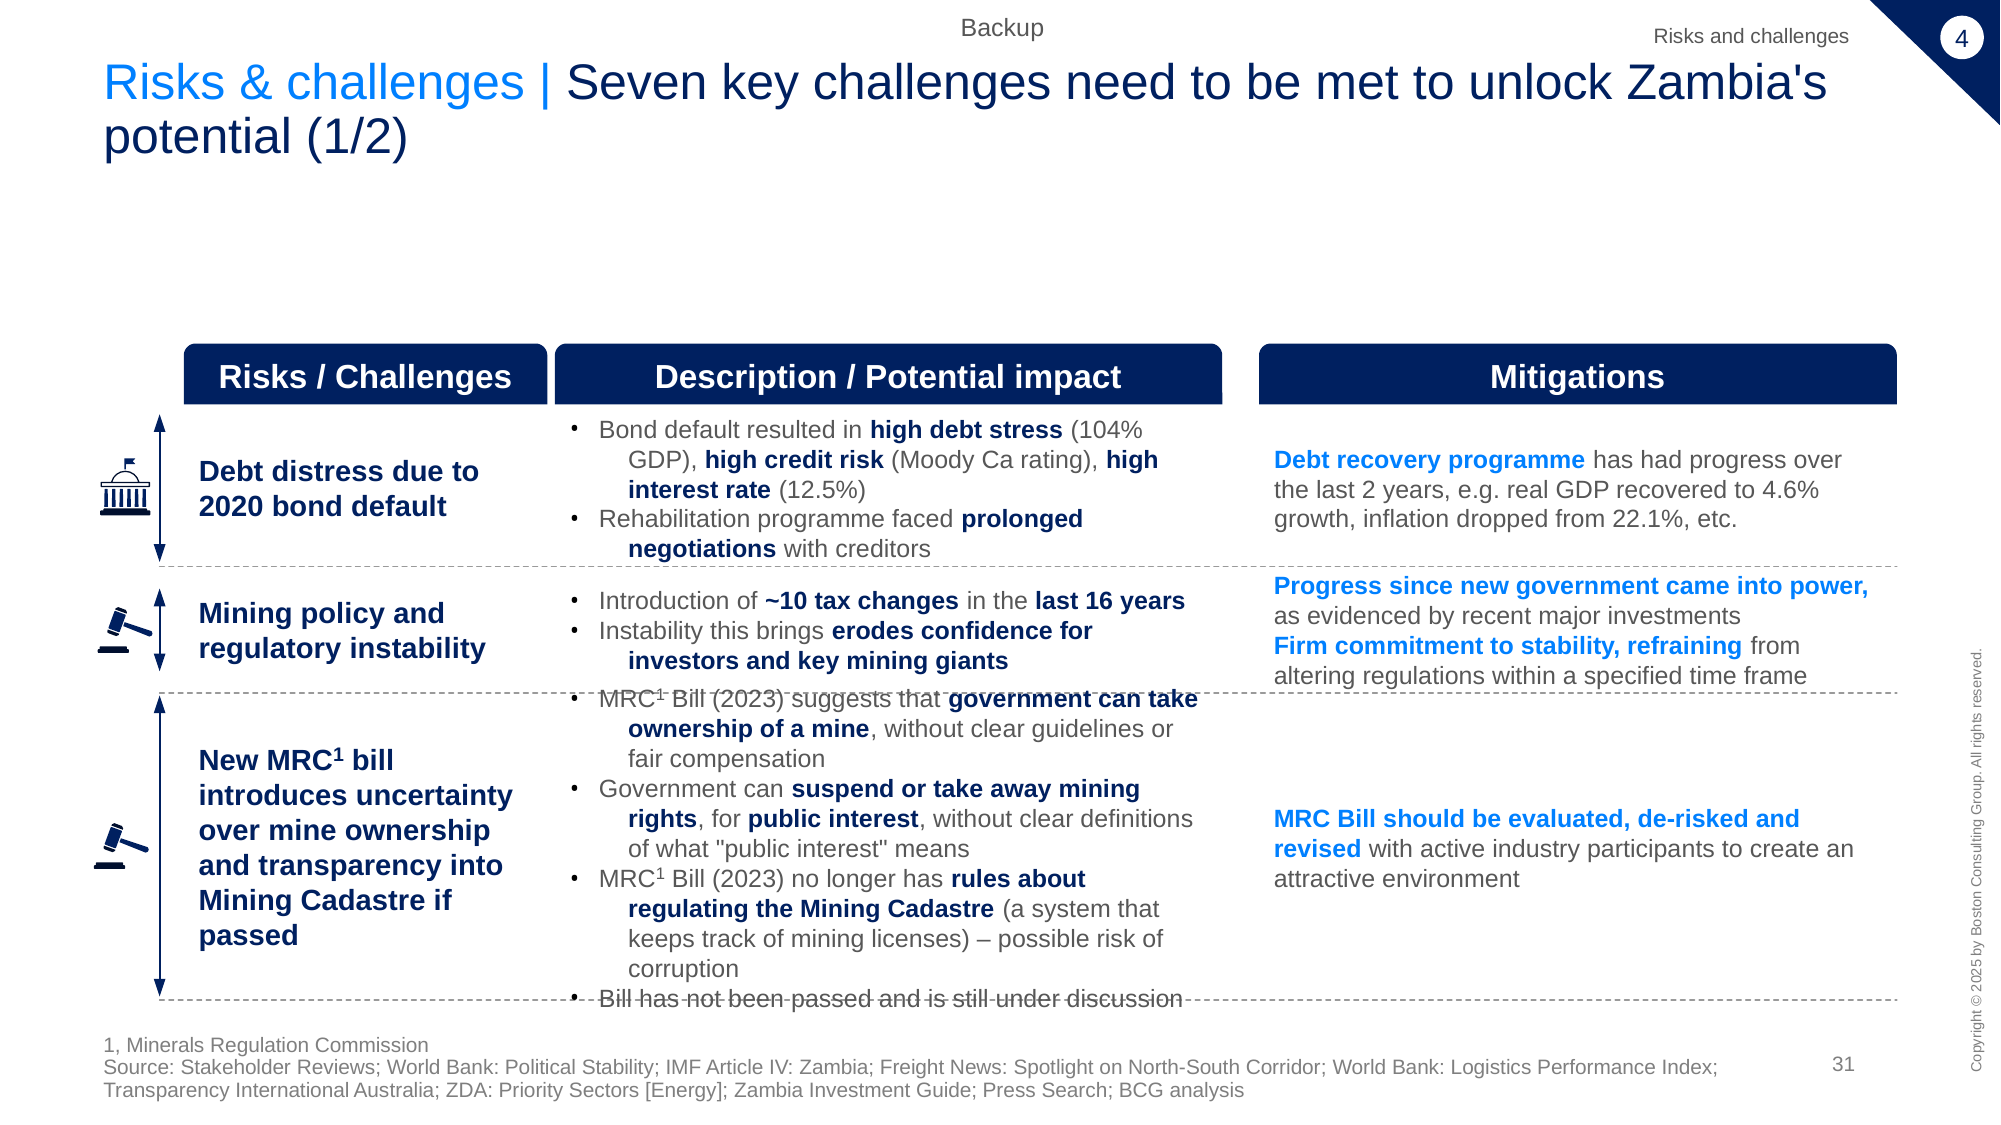

Risks and challenges
4
# Risks & challenges | Seven key challenges need to be met to unlock Zambia's potential (1/2)
Risks / Challenges
Description / Potential impact
Mitigations
Bond default resulted in high debt stress (104% GDP), high credit risk (Moody Ca rating), high interest rate (12.5%)
Rehabilitation programme faced prolonged negotiations with creditors
Debt recovery programme has had progress over the last 2 years, e.g. real GDP recovered to 4.6% growth, inflation dropped from 22.1%, etc.
Debt distress due to 2020 bond default
Progress since new government came into power, as evidenced by recent major investments
Firm commitment to stability, refraining from altering regulations within a specified time frame
Introduction of ~10 tax changes in the last 16 years
Instability this brings erodes confidence for investors and key mining giants
Mining policy and regulatory instability
MRC1 Bill (2023) suggests that government can take ownership of a mine, without clear guidelines or fair compensation
Government can suspend or take away mining rights, for public interest, without clear definitions of what "public interest" means
MRC1 Bill (2023) no longer has rules about regulating the Mining Cadastre (a system that keeps track of mining licenses) – possible risk of corruption
Bill has not been passed and is still under discussion
New MRC1 bill introduces uncertainty over mine ownership and transparency into Mining Cadastre if passed
MRC Bill should be evaluated, de-risked and revised with active industry participants to create an attractive environment
1, Minerals Regulation Commission
Source: Stakeholder Reviews; World Bank: Political Stability; IMF Article IV: Zambia; Freight News: Spotlight on North-South Corridor; World Bank: Logistics Performance Index; Transparency International Australia; ZDA: Priority Sectors [Energy]; Zambia Investment Guide; Press Search; BCG analysis